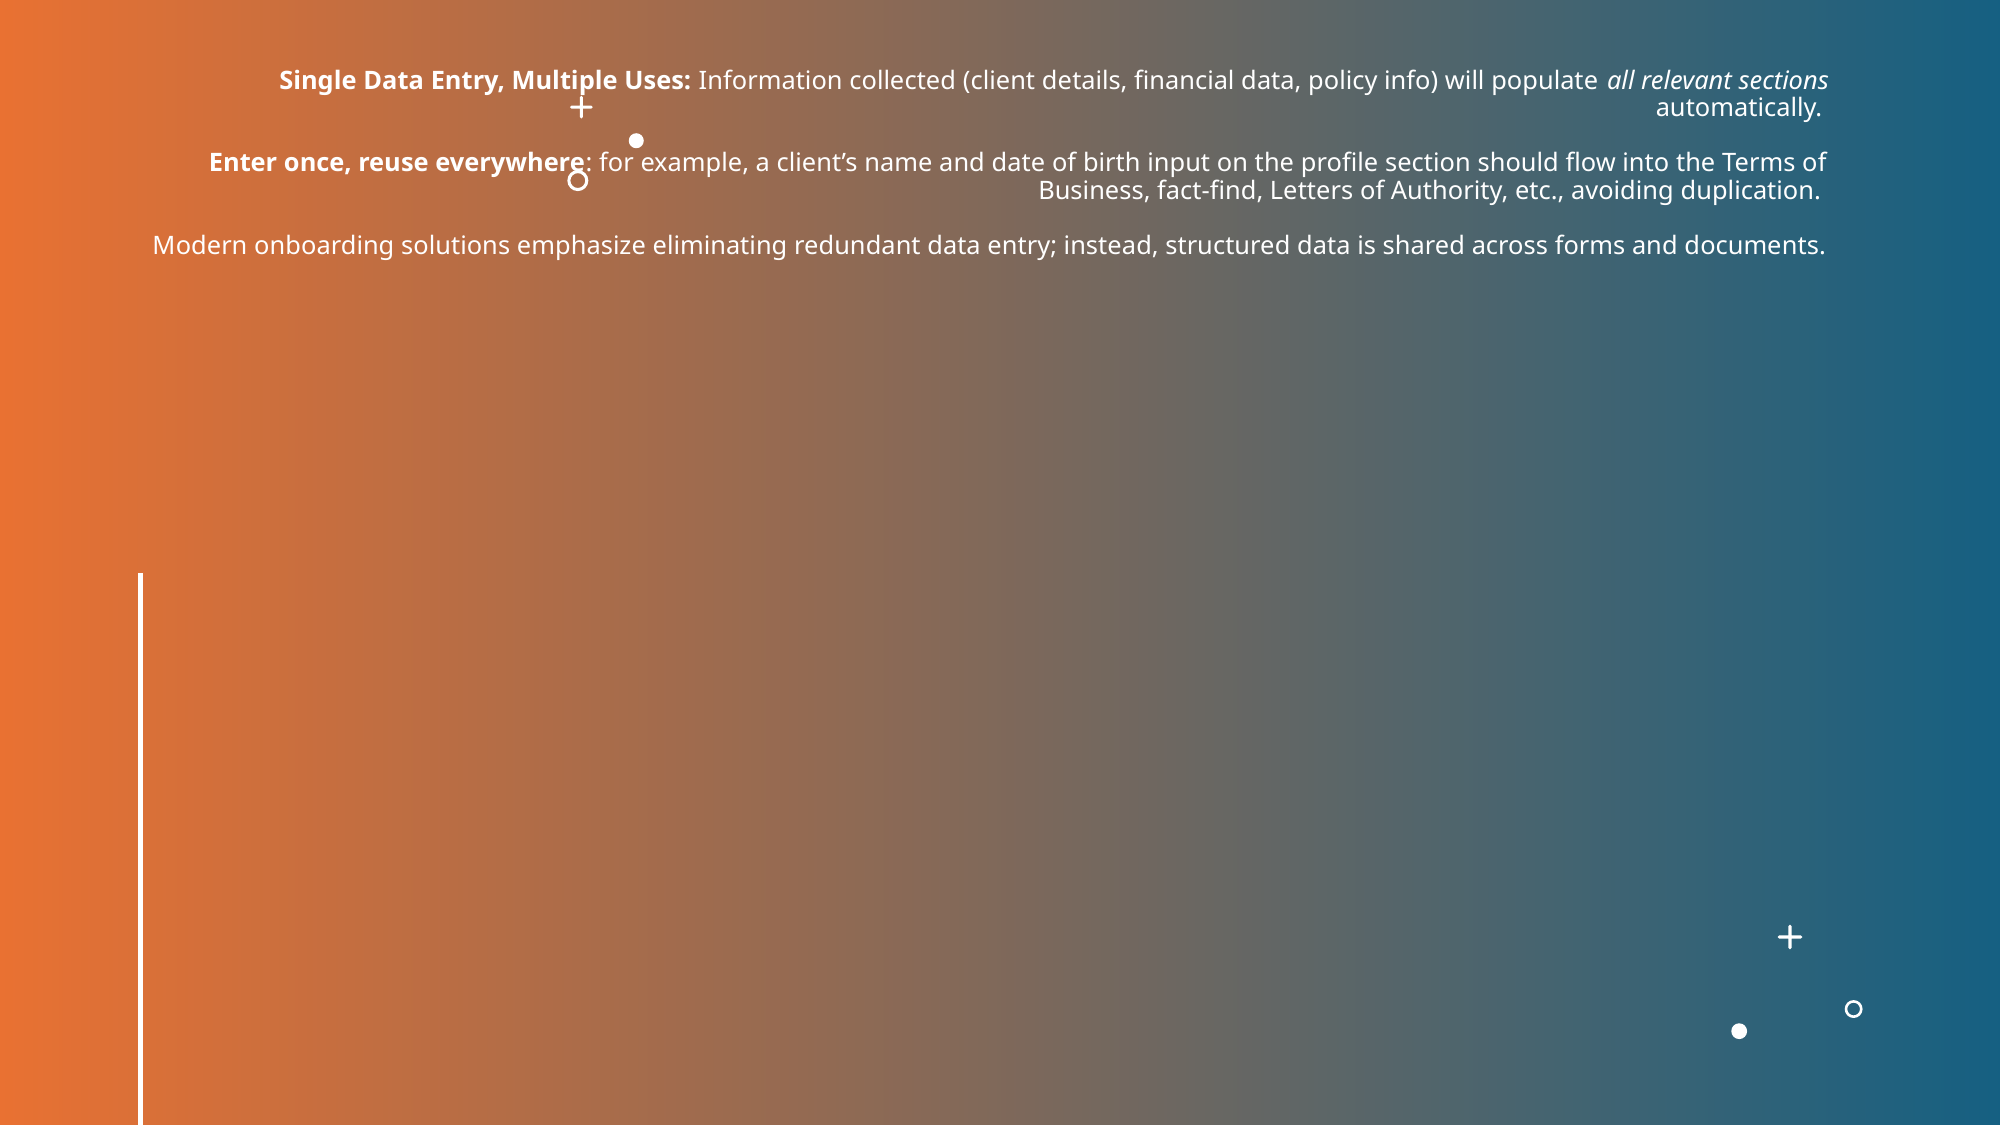

# Single Data Entry, Multiple Uses: Information collected (client details, financial data, policy info) will populate all relevant sections automatically. Enter once, reuse everywhere: for example, a client’s name and date of birth input on the profile section should flow into the Terms of Business, fact-find, Letters of Authority, etc., avoiding duplication. Modern onboarding solutions emphasize eliminating redundant data entry; instead, structured data is shared across forms and documents.